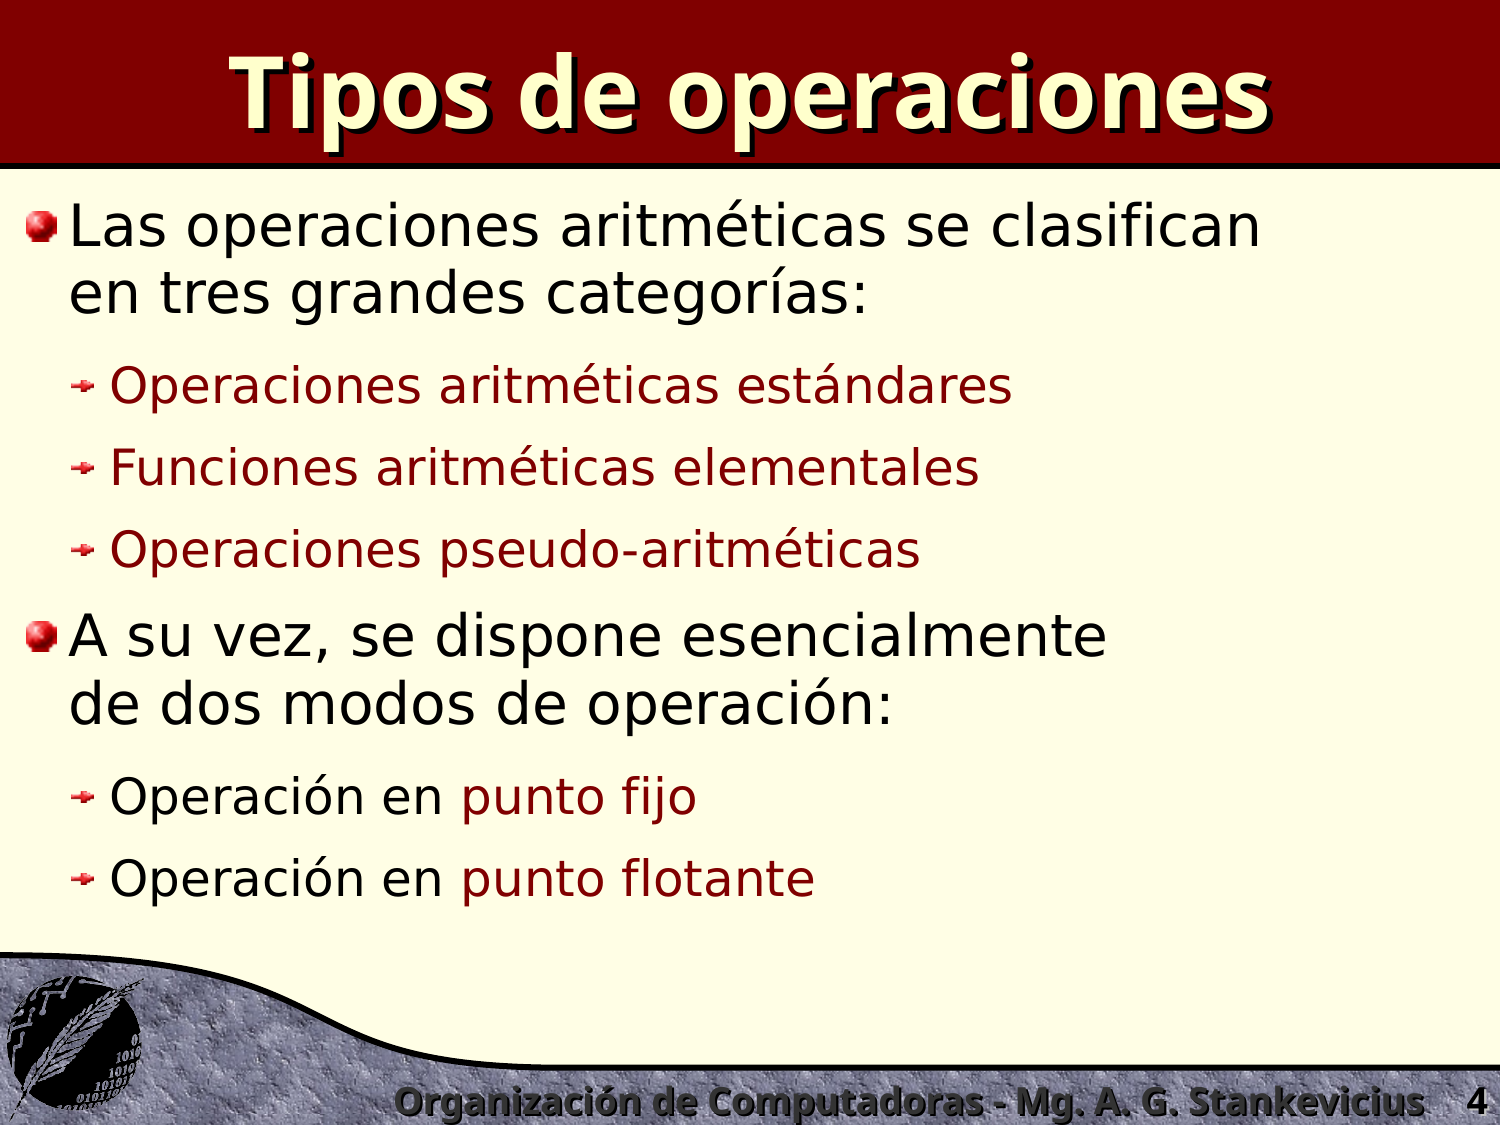

# Tipos de operaciones
Las operaciones aritméticas se clasifican
en tres grandes categorías:
Operaciones aritméticas estándares
Funciones aritméticas elementales
Operaciones pseudo-aritméticas
A su vez, se dispone esencialmente
de dos modos de operación:
Operación en punto fijo
Operación en punto flotante
4